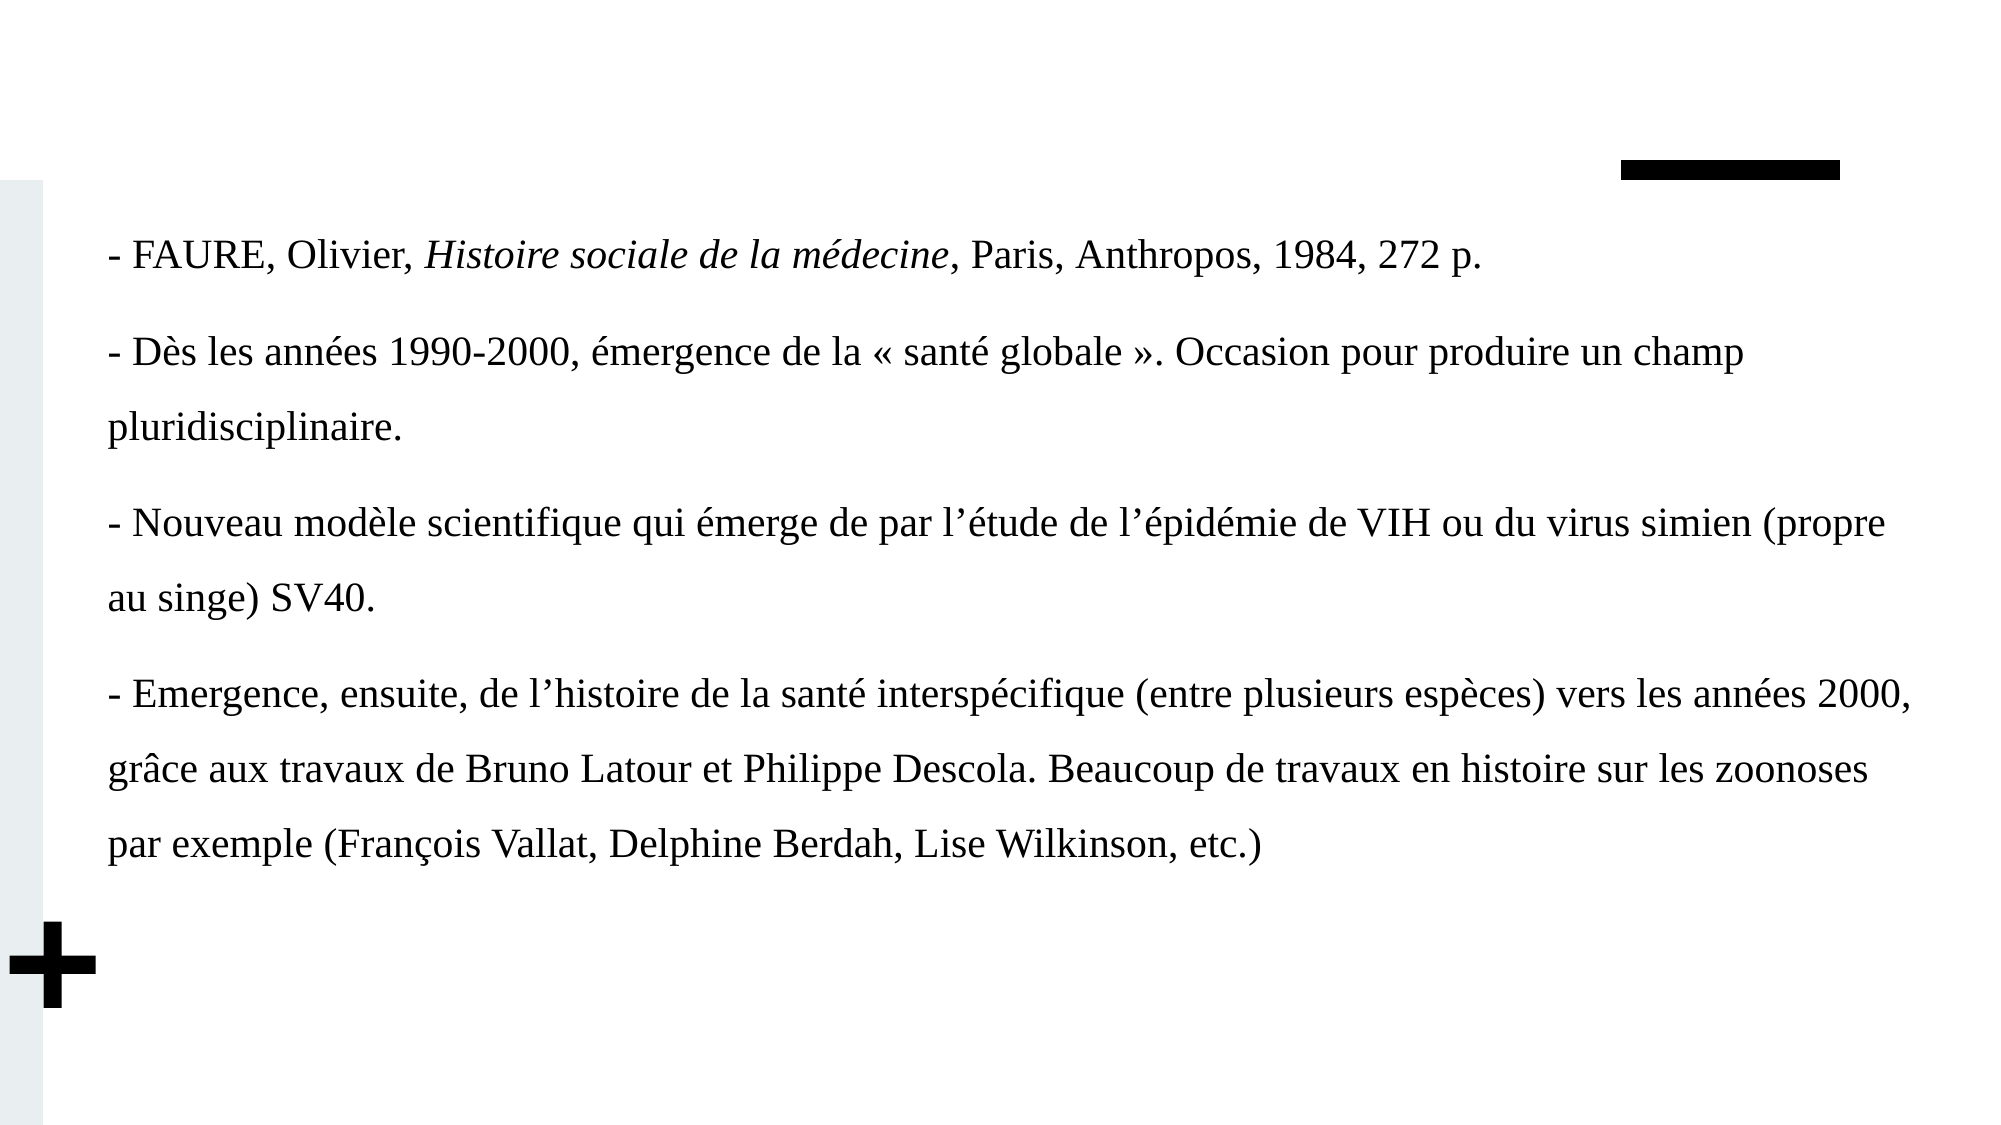

# - FAURE, Olivier, Histoire sociale de la médecine, Paris, Anthropos, 1984, 272 p.
- Dès les années 1990-2000, émergence de la « santé globale ». Occasion pour produire un champ pluridisciplinaire.
- Nouveau modèle scientifique qui émerge de par l’étude de l’épidémie de VIH ou du virus simien (propre au singe) SV40.
- Emergence, ensuite, de l’histoire de la santé interspécifique (entre plusieurs espèces) vers les années 2000, grâce aux travaux de Bruno Latour et Philippe Descola. Beaucoup de travaux en histoire sur les zoonoses par exemple (François Vallat, Delphine Berdah, Lise Wilkinson, etc.)